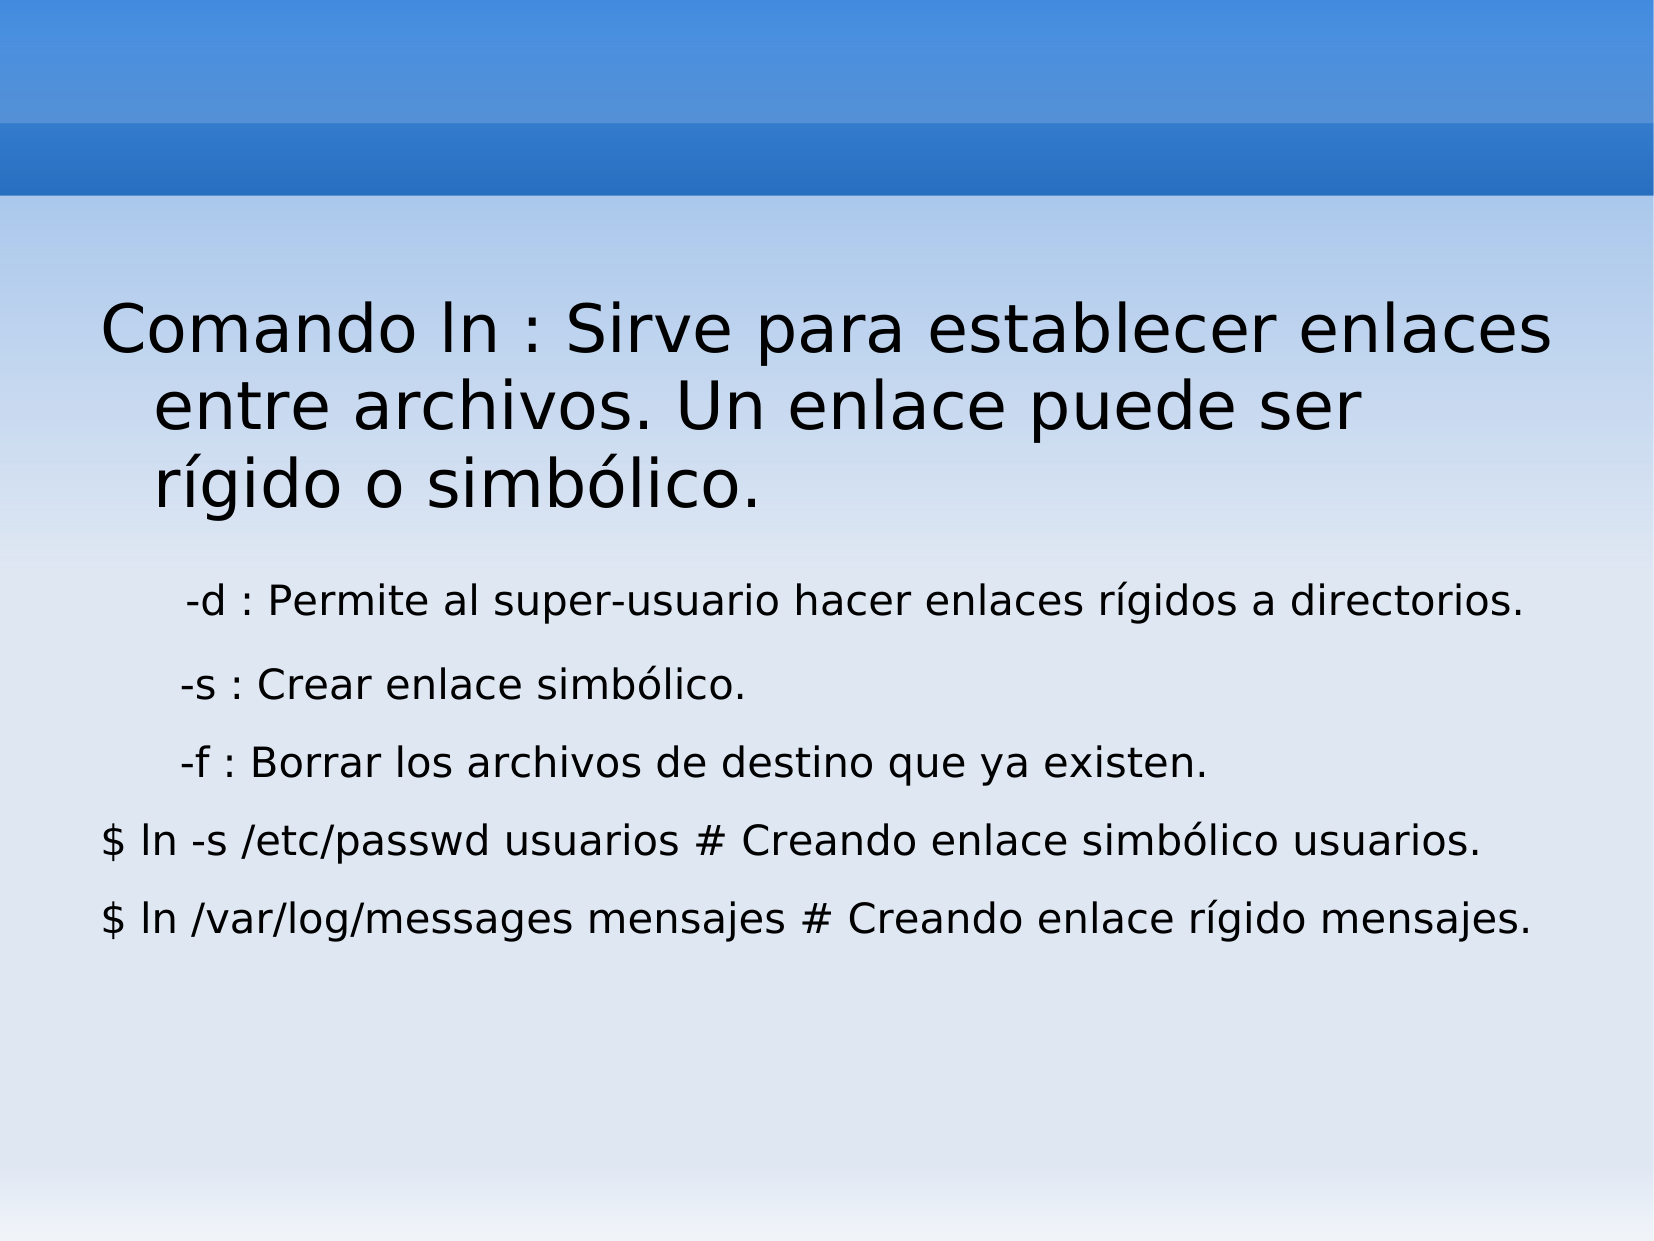

# Comando ln : Sirve para establecer enlaces entre archivos. Un enlace puede ser rígido o simbólico.
 -d : Permite al super-usuario hacer enlaces rígidos a directorios.
 -s : Crear enlace simbólico.
 -f : Borrar los archivos de destino que ya existen.
$ ln -s /etc/passwd usuarios # Creando enlace simbólico usuarios.
$ ln /var/log/messages mensajes # Creando enlace rígido mensajes.